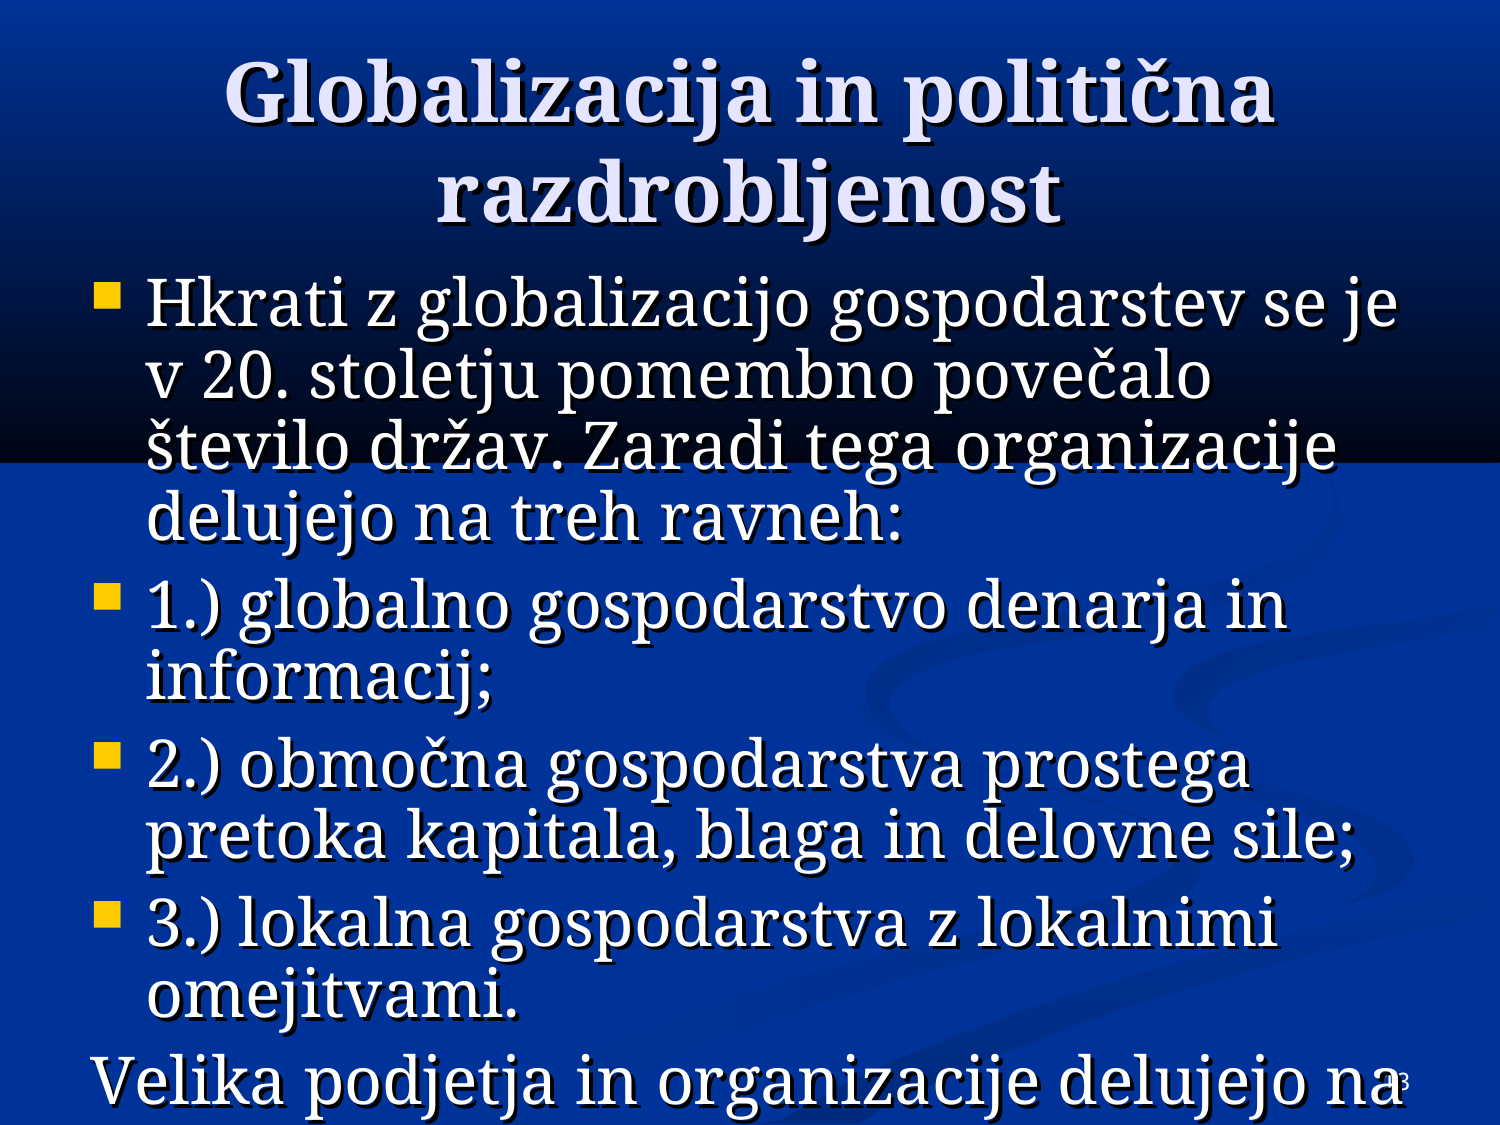

# Globalizacija in politična razdrobljenost
Hkrati z globalizacijo gospodarstev se je v 20. stoletju pomembno povečalo število držav. Zaradi tega organizacije delujejo na treh ravneh:
1.) globalno gospodarstvo denarja in informacij;
2.) območna gospodarstva prostega pretoka kapitala, blaga in delovne sile;
3.) lokalna gospodarstva z lokalnimi omejitvami.
Velika podjetja in organizacije delujejo na vseh treh ravneh.